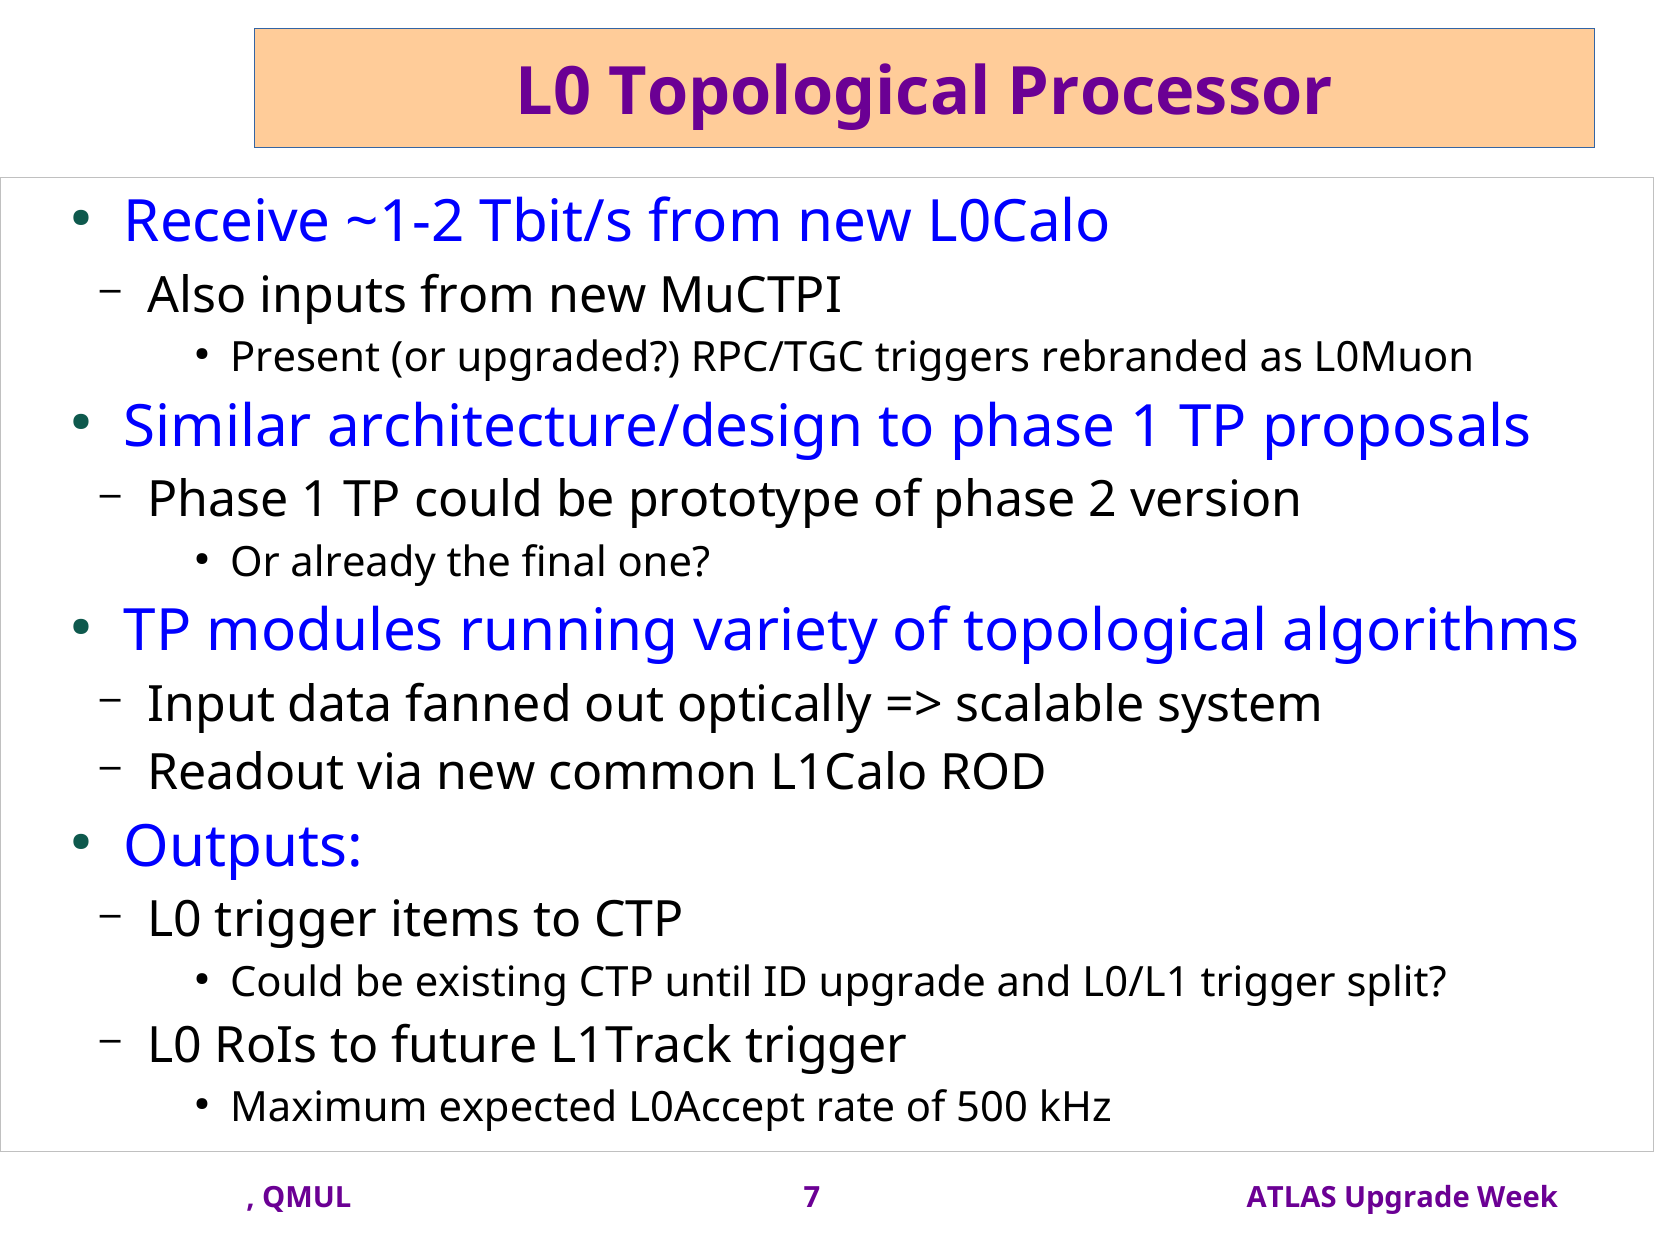

# L0 Topological Processor
Receive ~1-2 Tbit/s from new L0Calo
Also inputs from new MuCTPI
Present (or upgraded?) RPC/TGC triggers rebranded as L0Muon
Similar architecture/design to phase 1 TP proposals
Phase 1 TP could be prototype of phase 2 version
Or already the final one?
TP modules running variety of topological algorithms
Input data fanned out optically => scalable system
Readout via new common L1Calo ROD
Outputs:
L0 trigger items to CTP
Could be existing CTP until ID upgrade and L0/L1 trigger split?
L0 RoIs to future L1Track trigger
Maximum expected L0Accept rate of 500 kHz